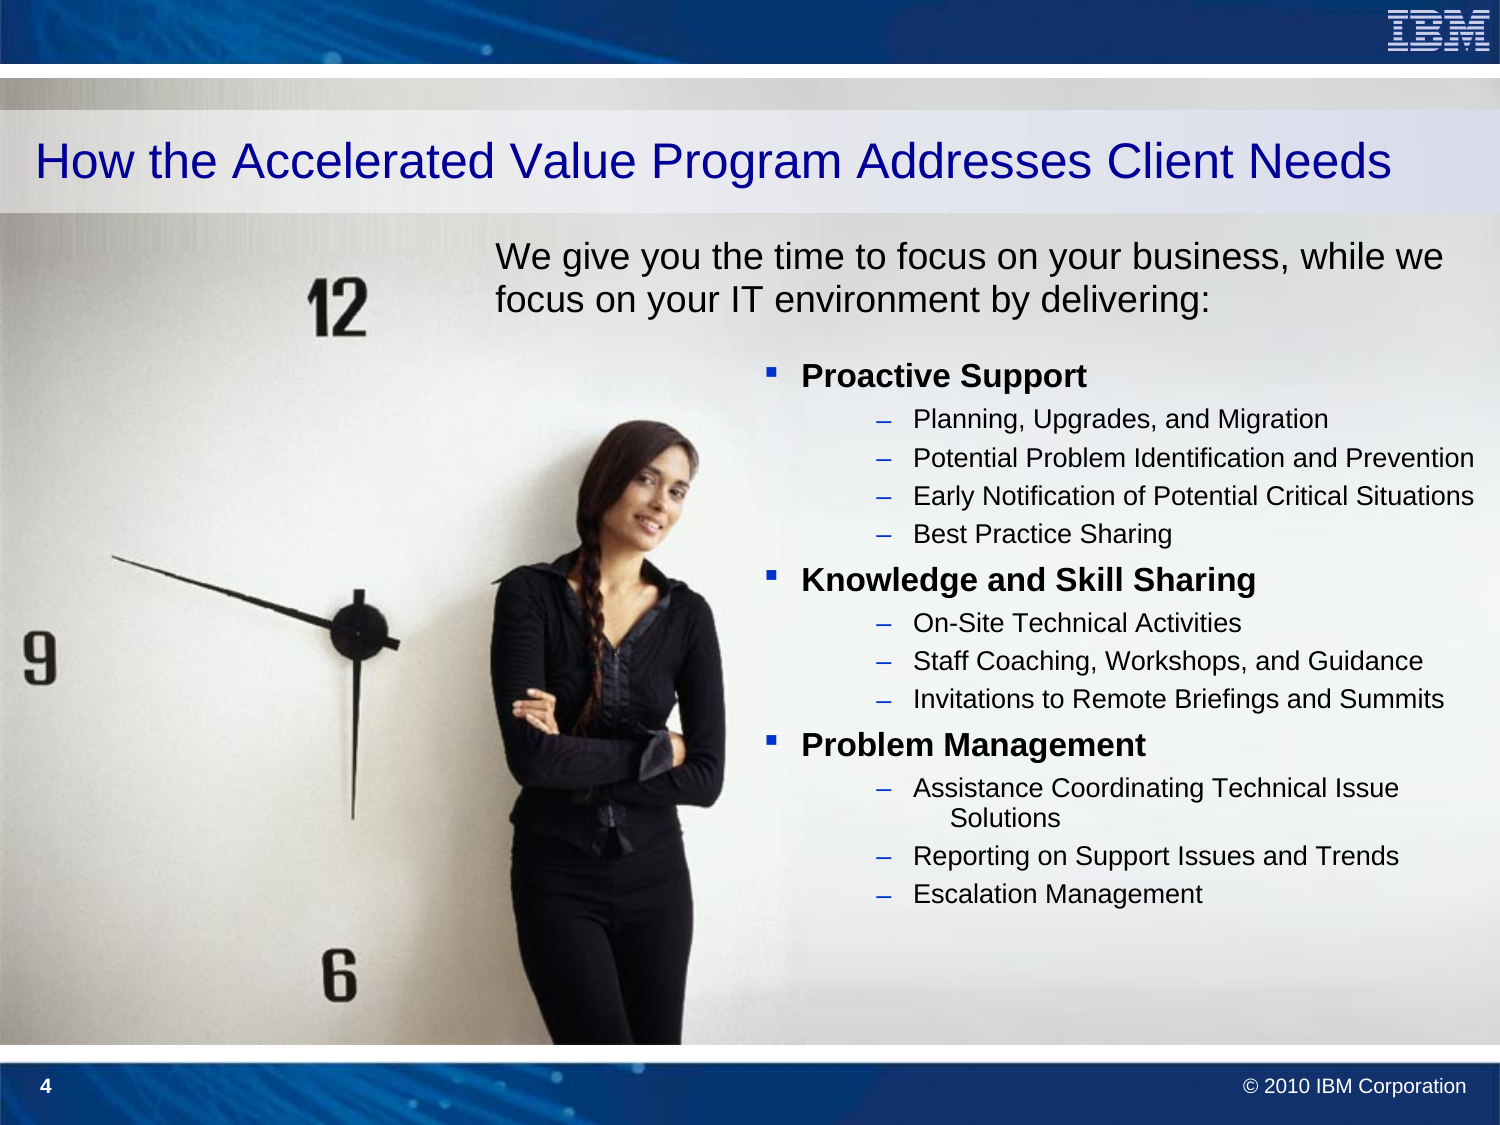

# How the Accelerated Value Program Addresses Client Needs
We give you the time to focus on your business, while we focus on your IT environment by delivering:
Proactive Support
Planning, Upgrades, and Migration
Potential Problem Identification and Prevention
Early Notification of Potential Critical Situations
Best Practice Sharing
Knowledge and Skill Sharing
On-Site Technical Activities
Staff Coaching, Workshops, and Guidance
Invitations to Remote Briefings and Summits
Problem Management
Assistance Coordinating Technical Issue Solutions
Reporting on Support Issues and Trends
Escalation Management
4